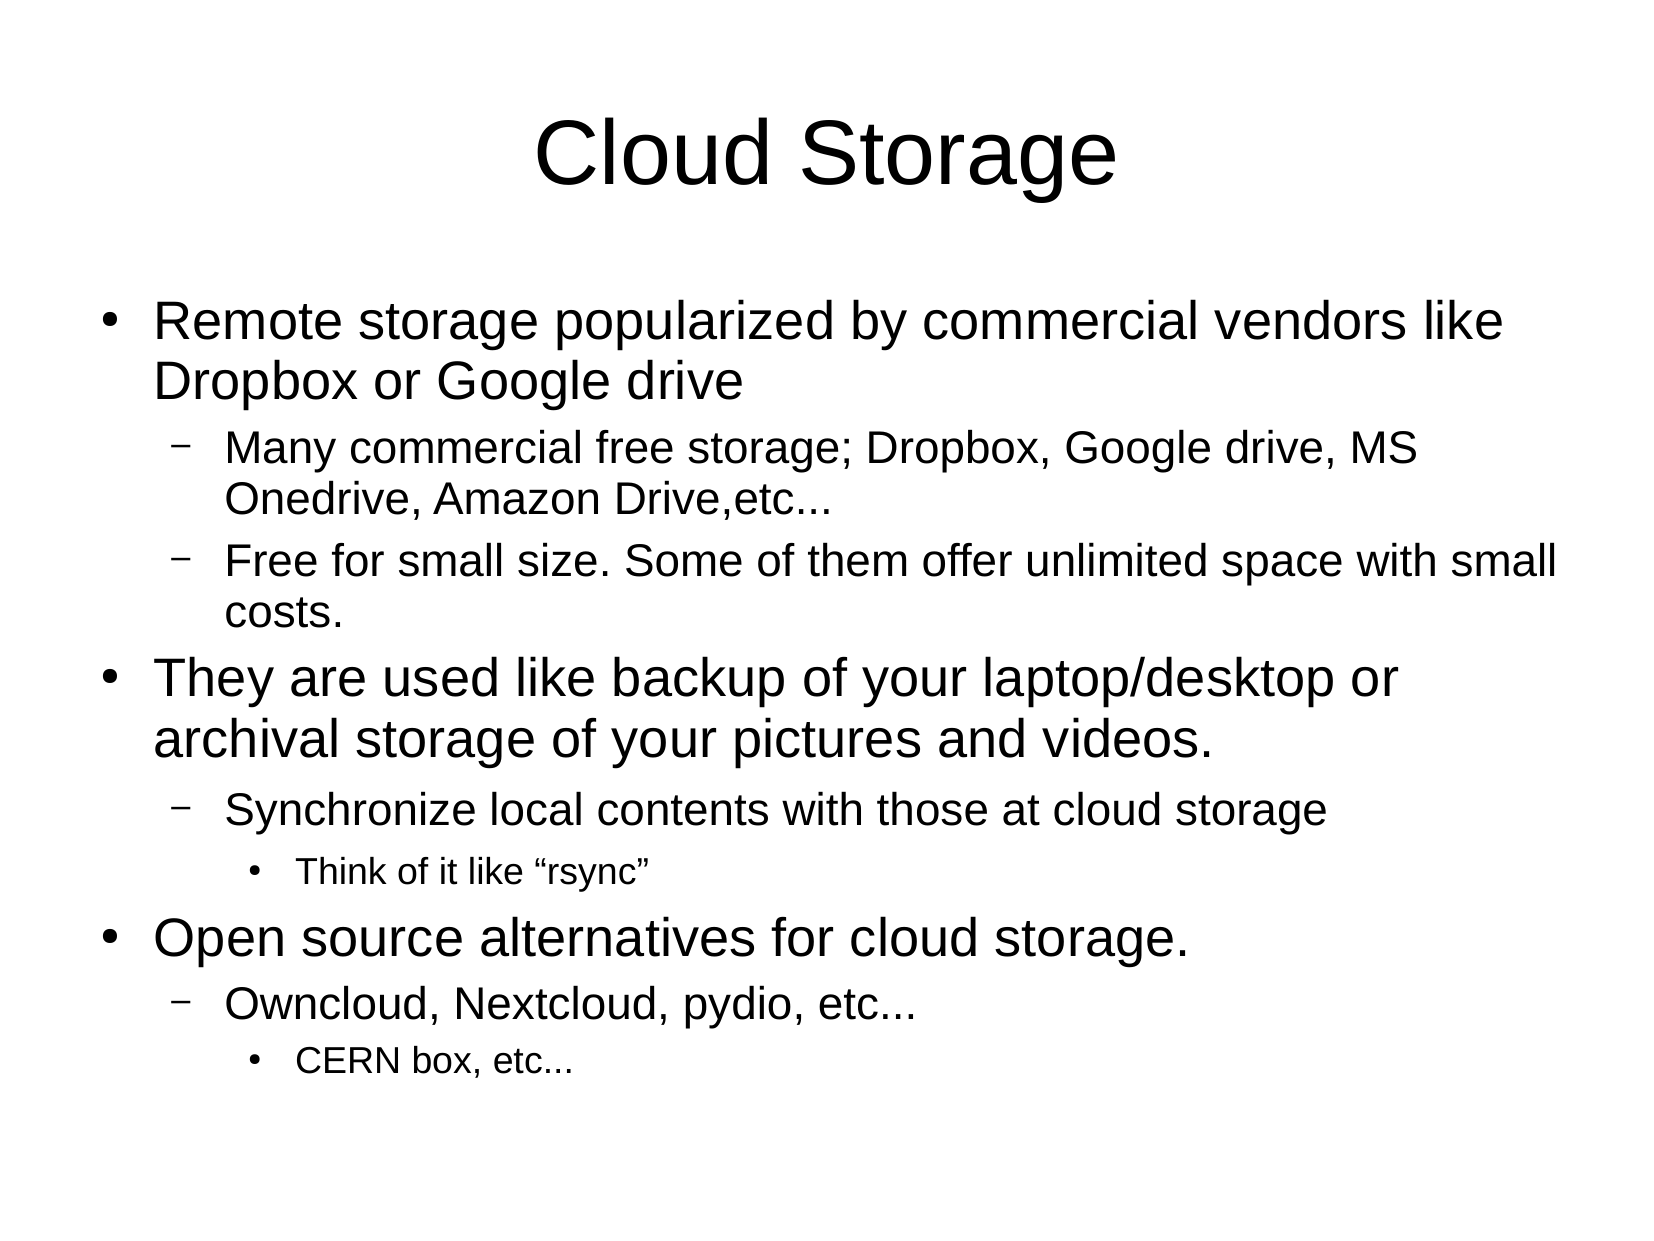

# Cloud Storage
Remote storage popularized by commercial vendors like Dropbox or Google drive
Many commercial free storage; Dropbox, Google drive, MS Onedrive, Amazon Drive,etc...
Free for small size. Some of them offer unlimited space with small costs.
They are used like backup of your laptop/desktop or archival storage of your pictures and videos.
Synchronize local contents with those at cloud storage
Think of it like “rsync”
Open source alternatives for cloud storage.
Owncloud, Nextcloud, pydio, etc...
CERN box, etc...